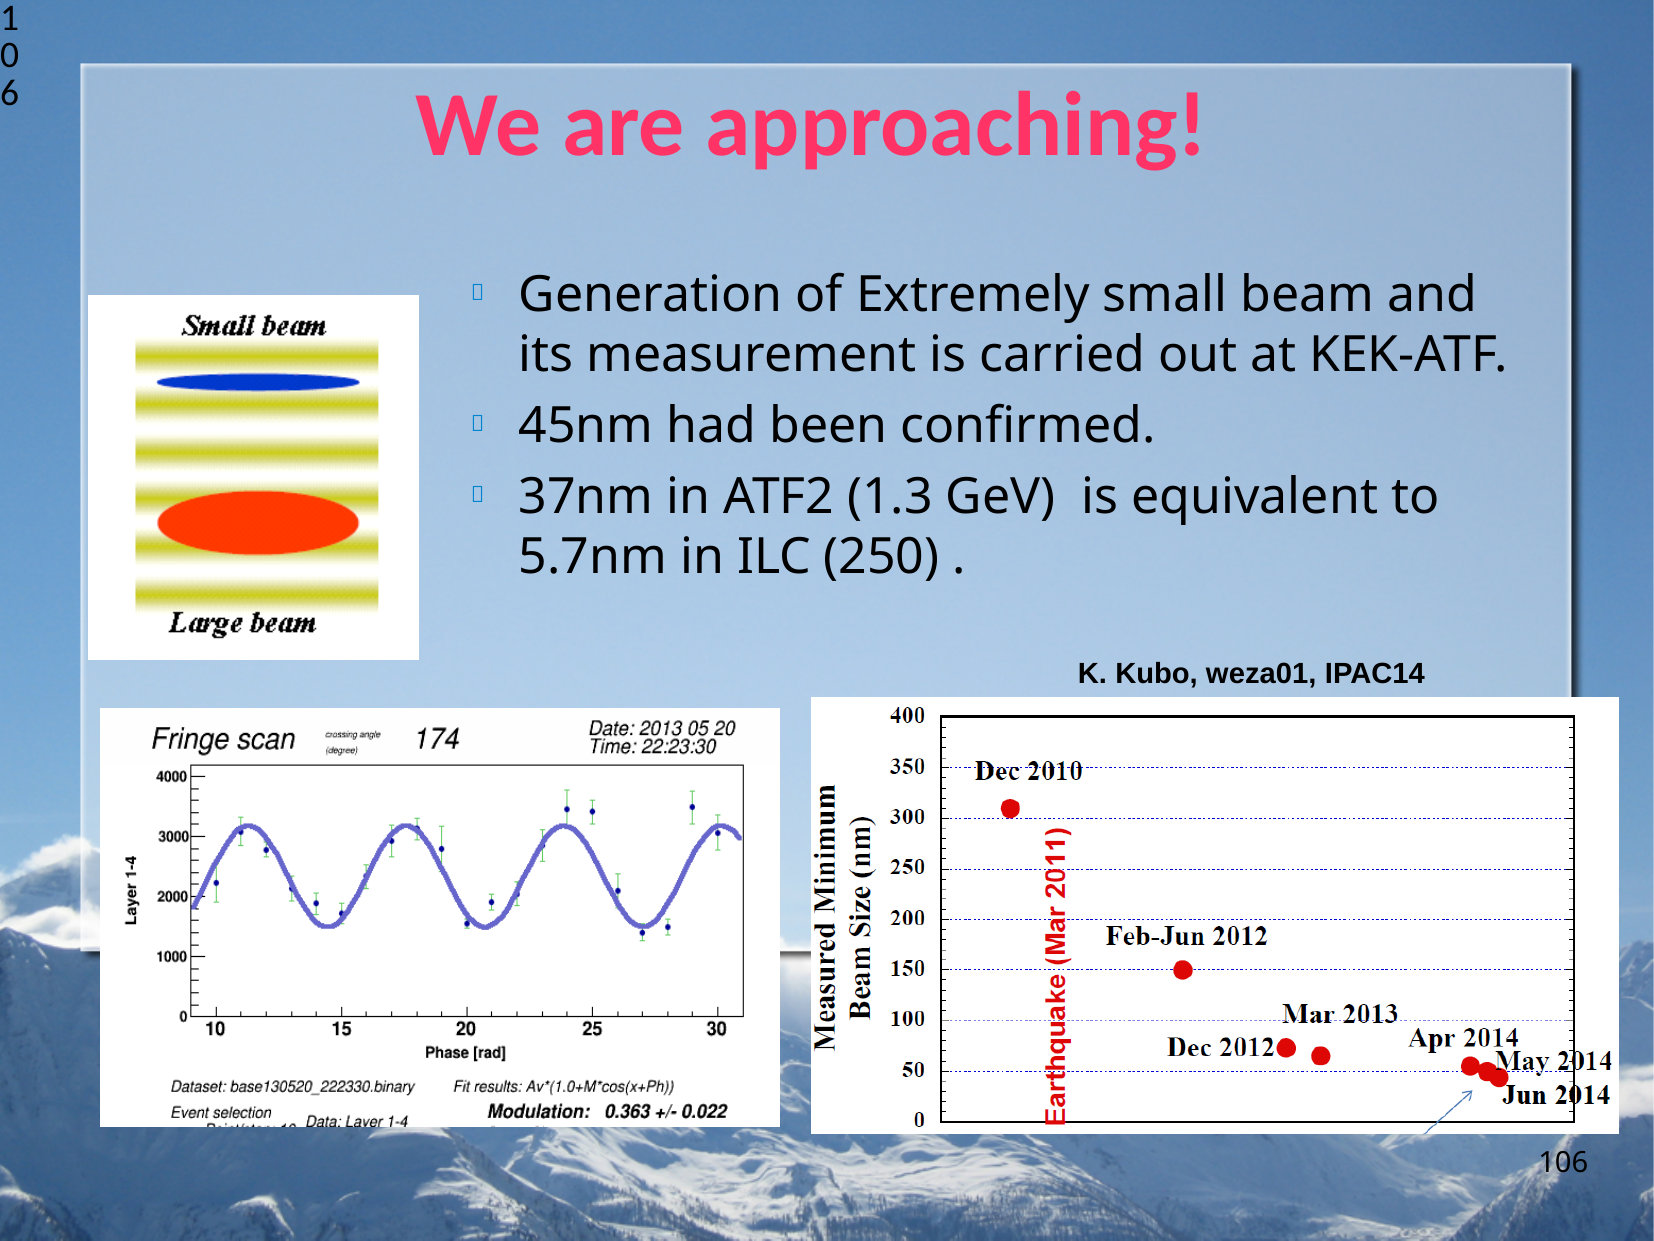

# We are approaching!
Generation of Extremely small beam and its measurement is carried out at KEK-ATF.
45nm had been confirmed.
37nm in ATF2 (1.3 GeV) is equivalent to 5.7nm in ILC (250) .
K. Kubo, weza01, IPAC14
106